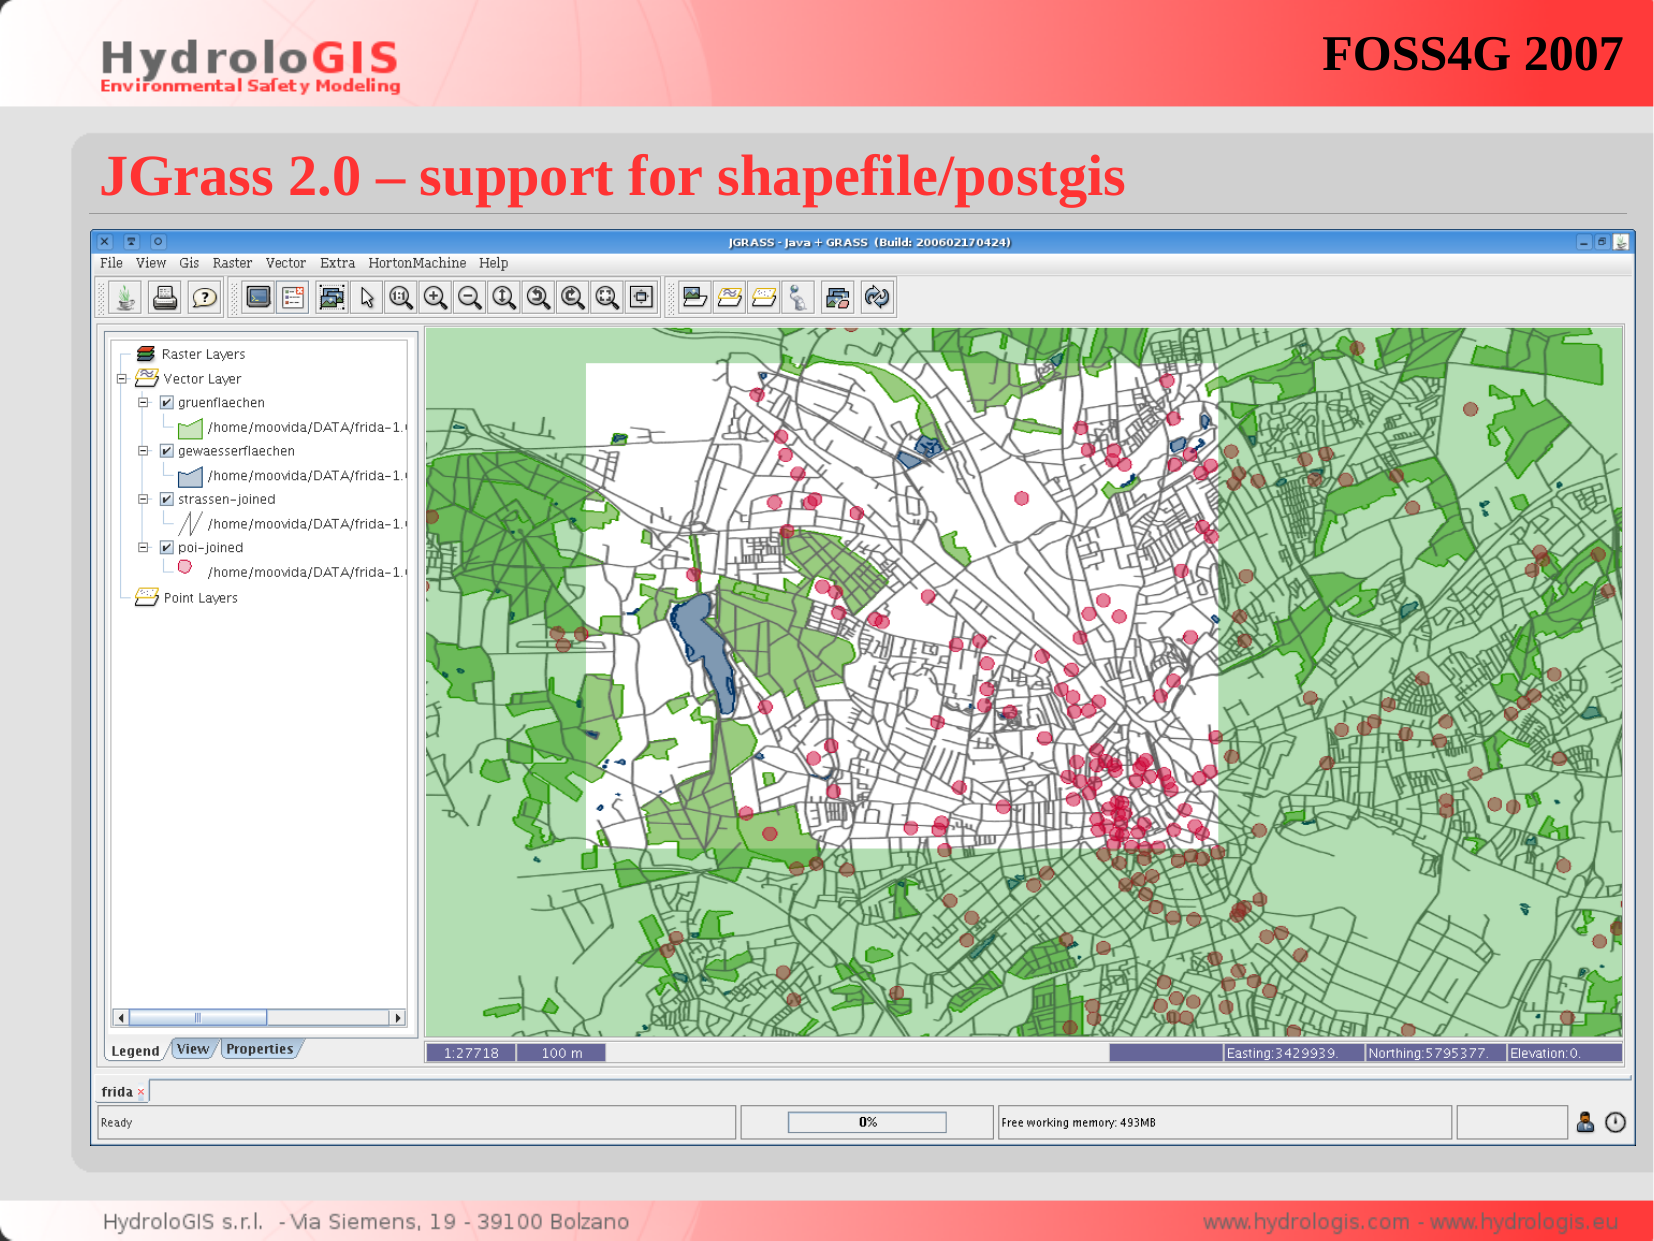

# JGrass 2.0 – support for shapefile/postgis